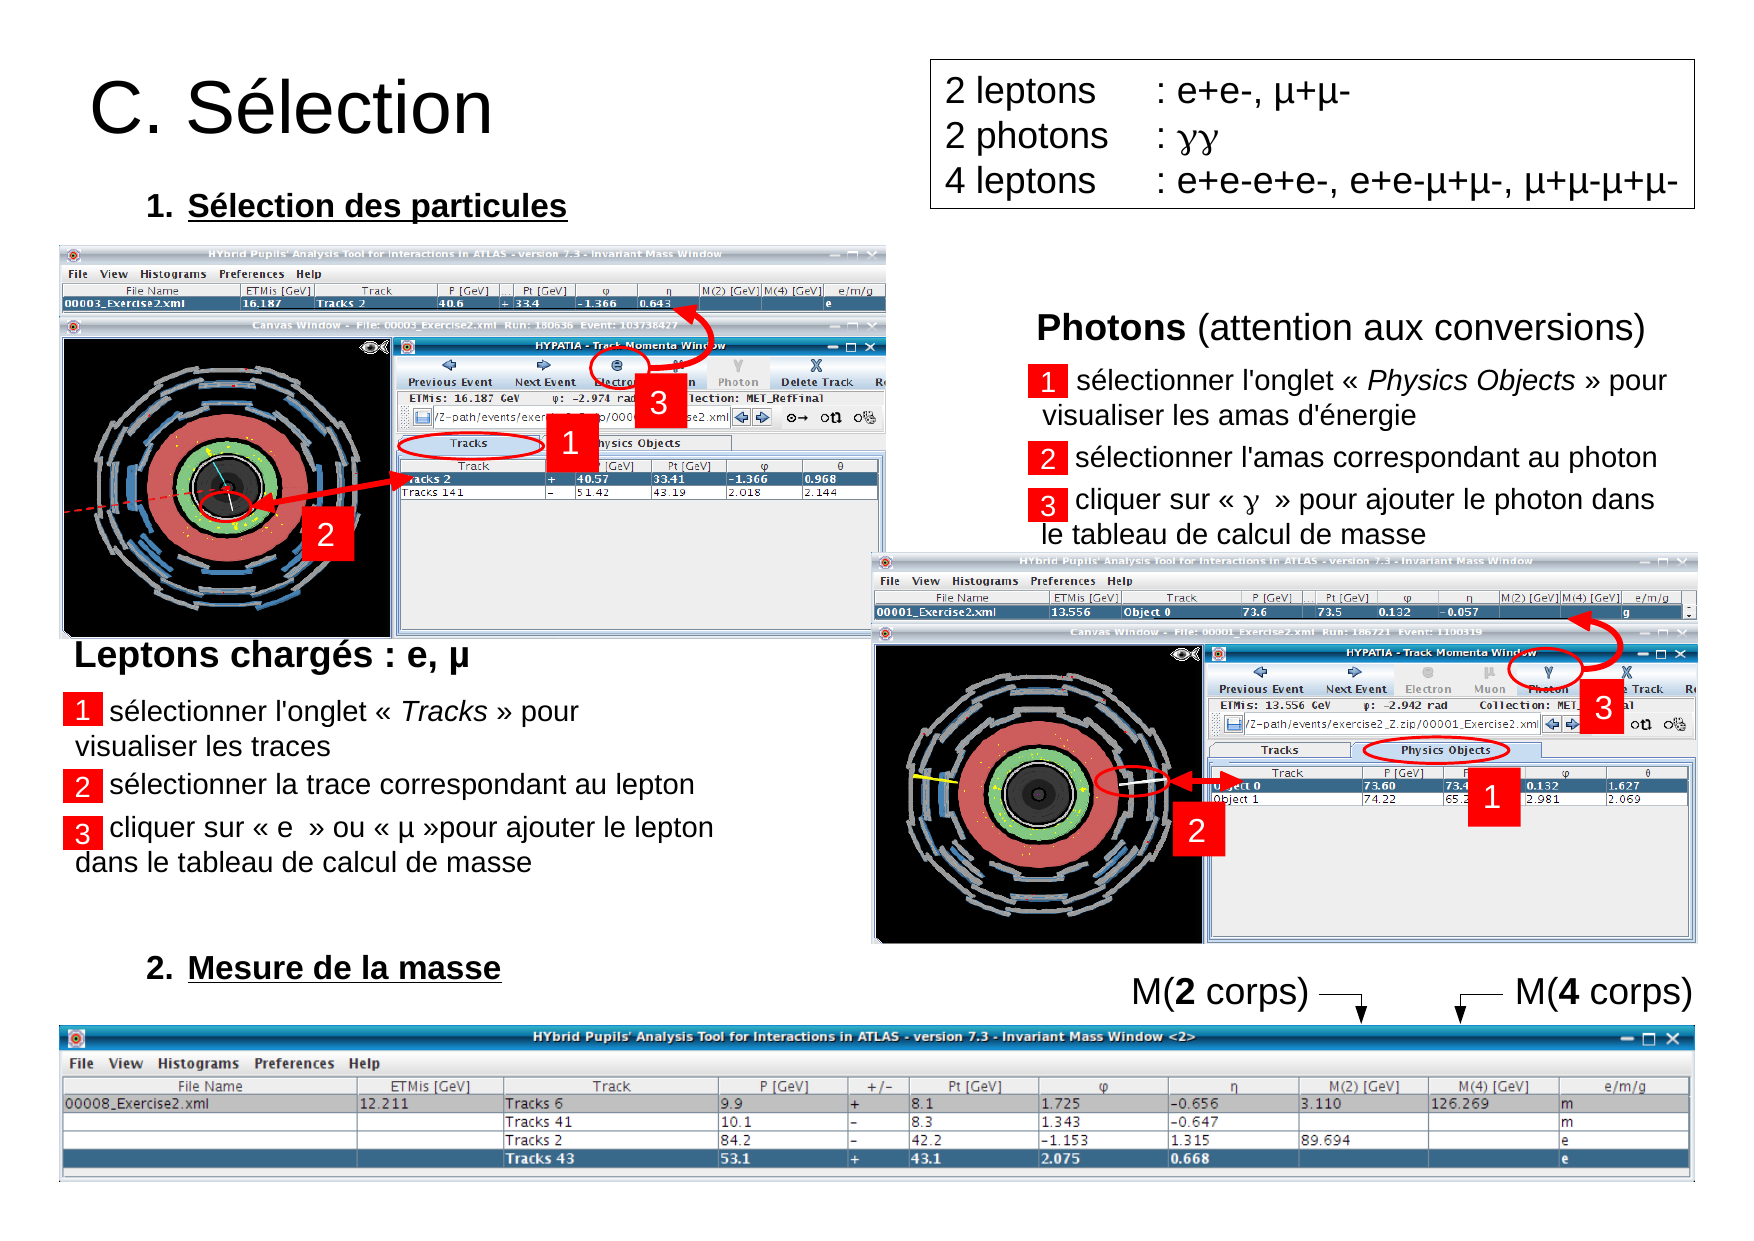

# C. Sélection
2 leptons	: e+e-, µ+µ-
2 photons 	: gg
4 leptons 	: e+e-e+e-, e+e-µ+µ-, µ+µ-µ+µ-
Sélection des particules
Mesure de la masse
3
1
2
Photons (attention aux conversions)
1) sélectionner l'onglet « Physics Objects » pour visualiser les amas d'énergie
1
2) sélectionner l'amas correspondant au photon
2
3) cliquer sur « g » pour ajouter le photon dans le tableau de calcul de masse
3
3
1
2
Leptons chargés : e, µ
1) sélectionner l'onglet « Tracks » pour visualiser les traces
1
2) sélectionner la trace correspondant au lepton
2
3) cliquer sur « e » ou « µ »pour ajouter le lepton dans le tableau de calcul de masse
3
M(4 corps)
M(2 corps)